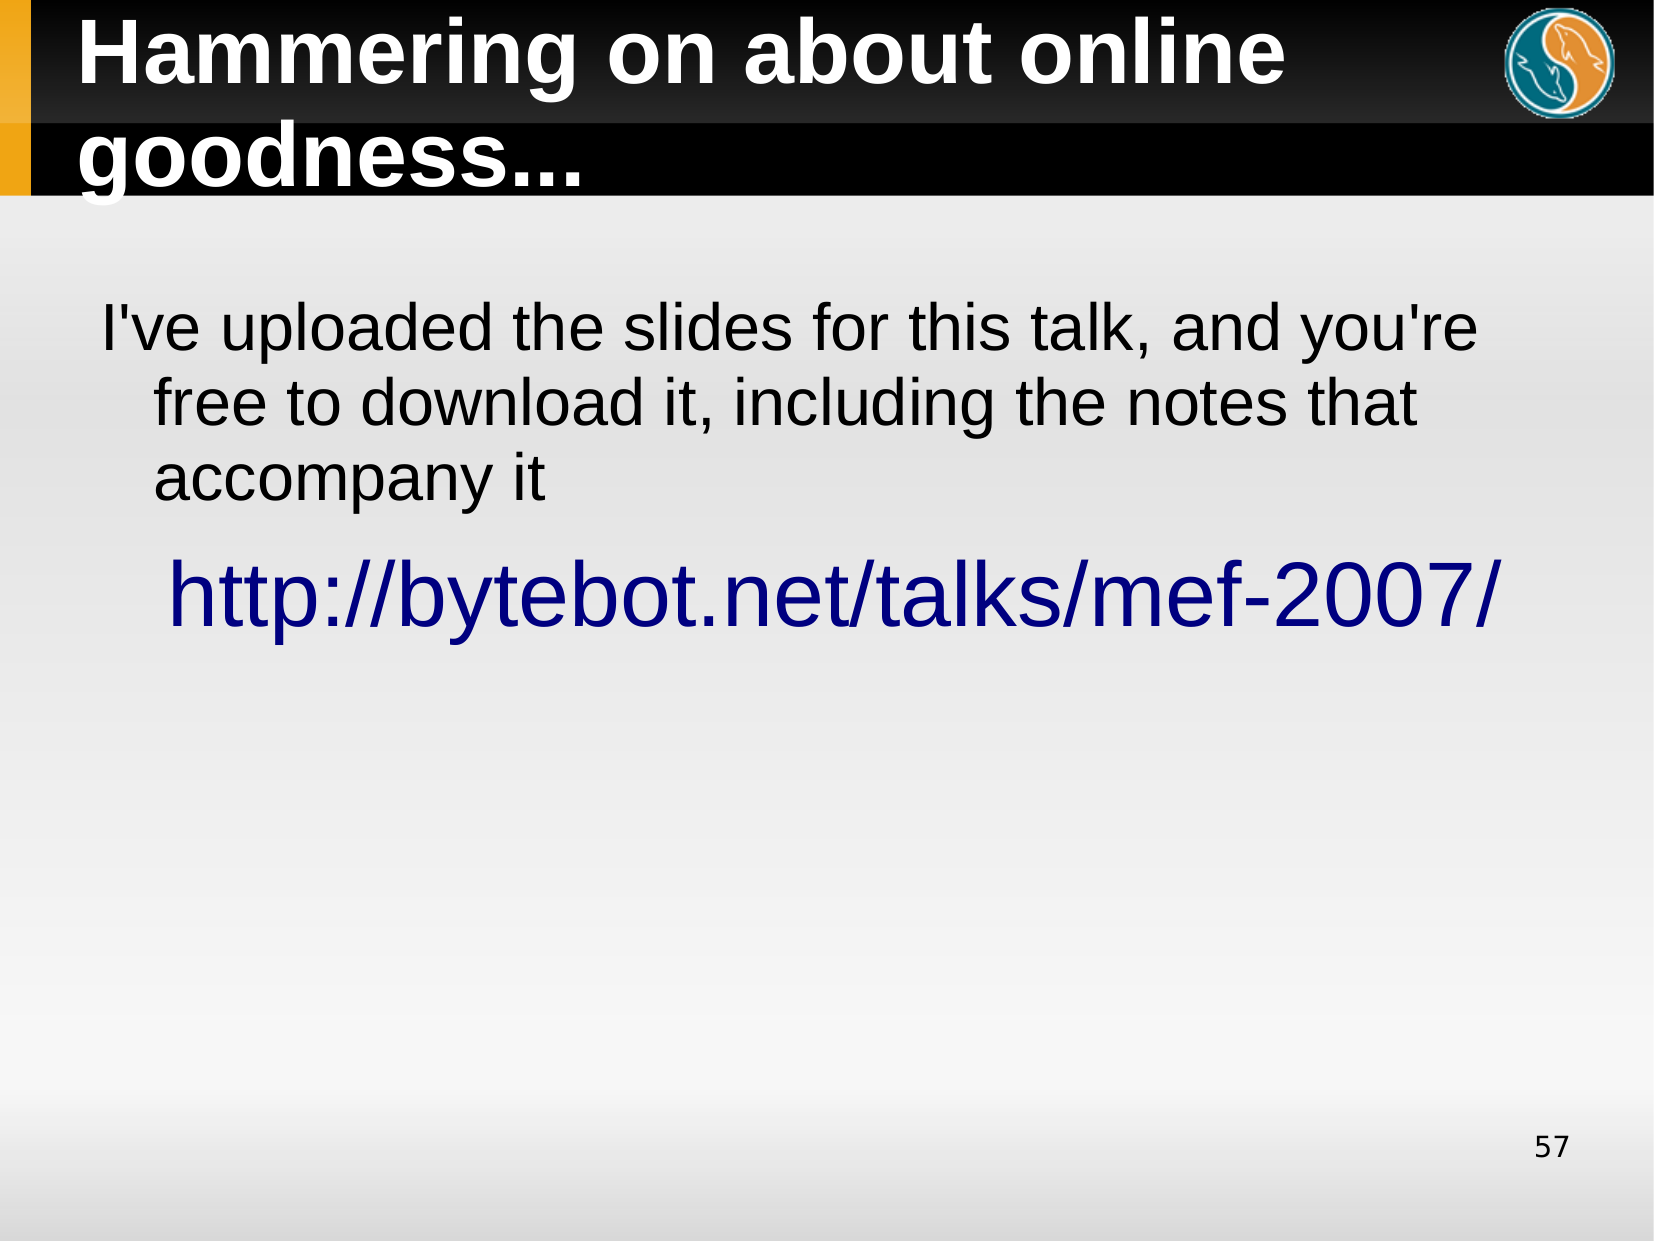

# Hammering on about online goodness...
I've uploaded the slides for this talk, and you're free to download it, including the notes that accompany it
http://bytebot.net/talks/mef-2007/
57